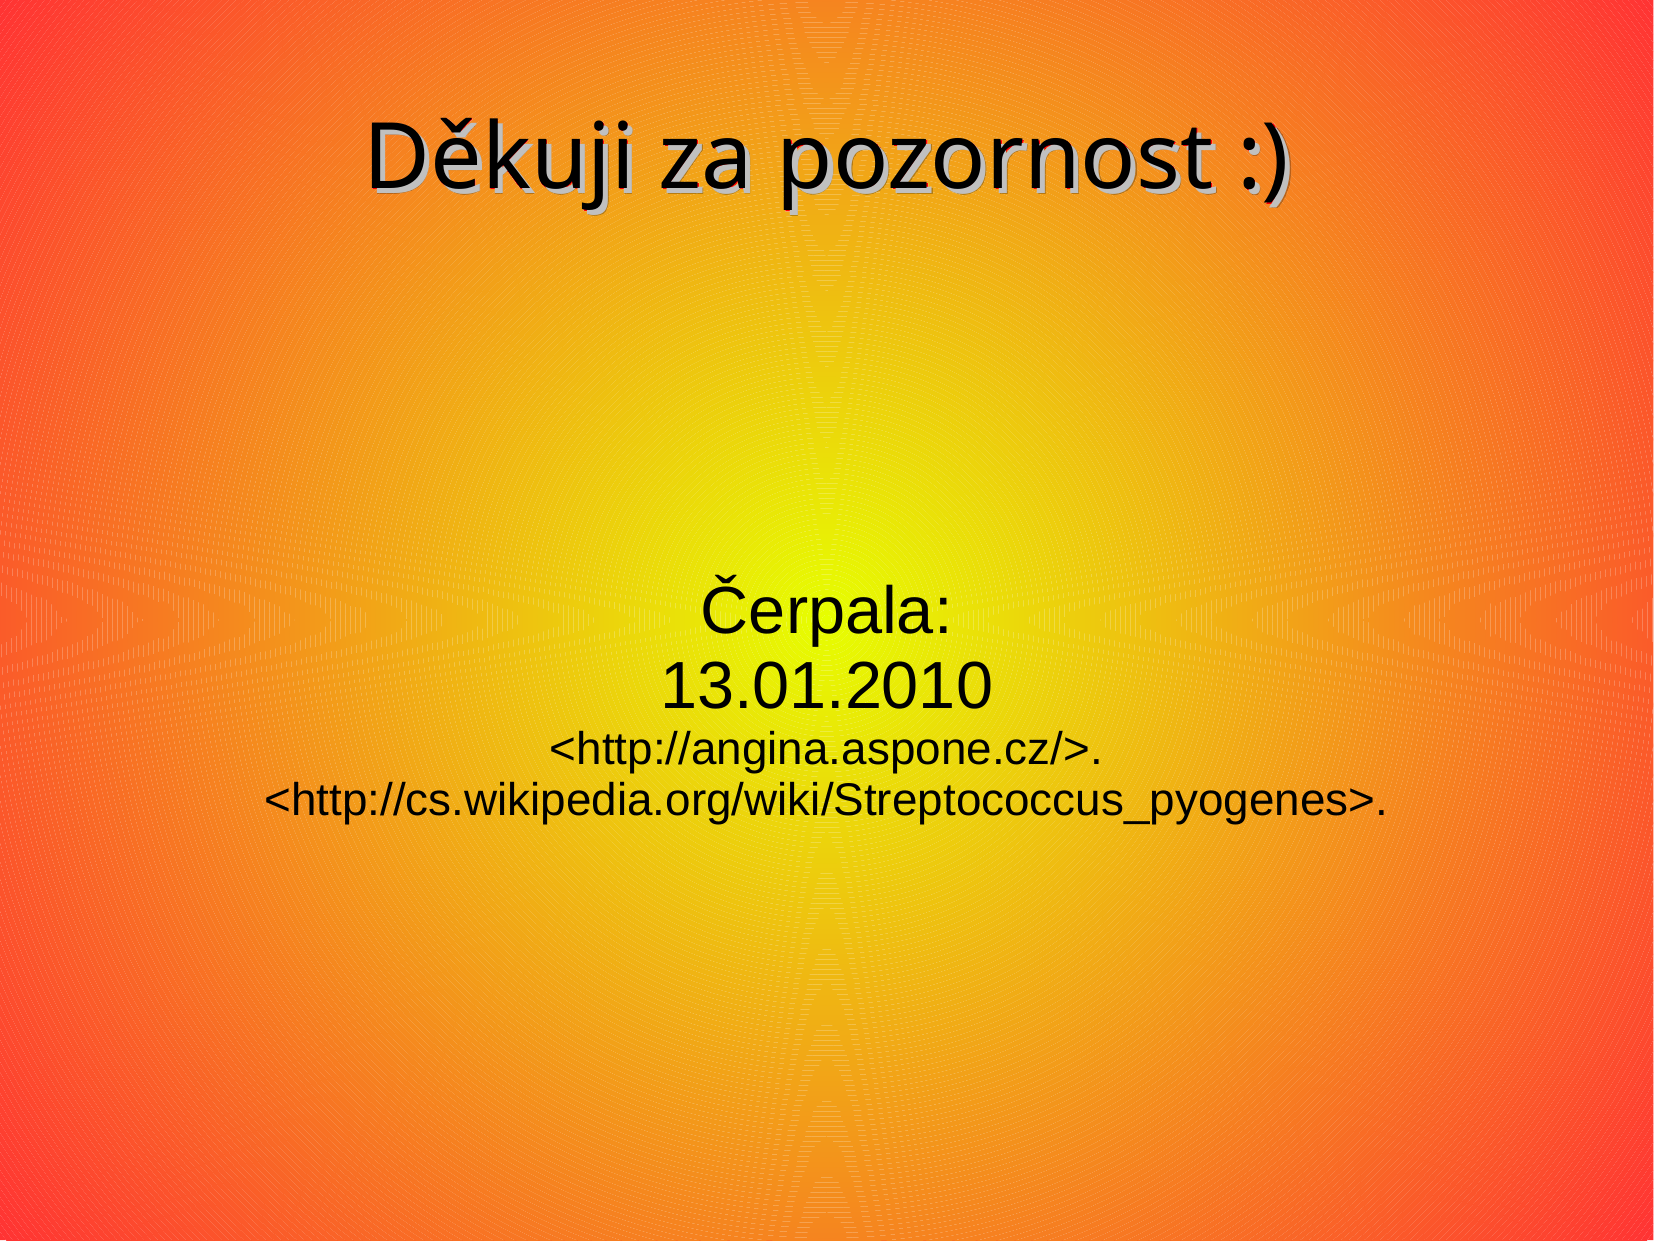

# Děkuji za pozornost :)
Čerpala:
13.01.2010
<http://angina.aspone.cz/>.
<http://cs.wikipedia.org/wiki/Streptococcus_pyogenes>.